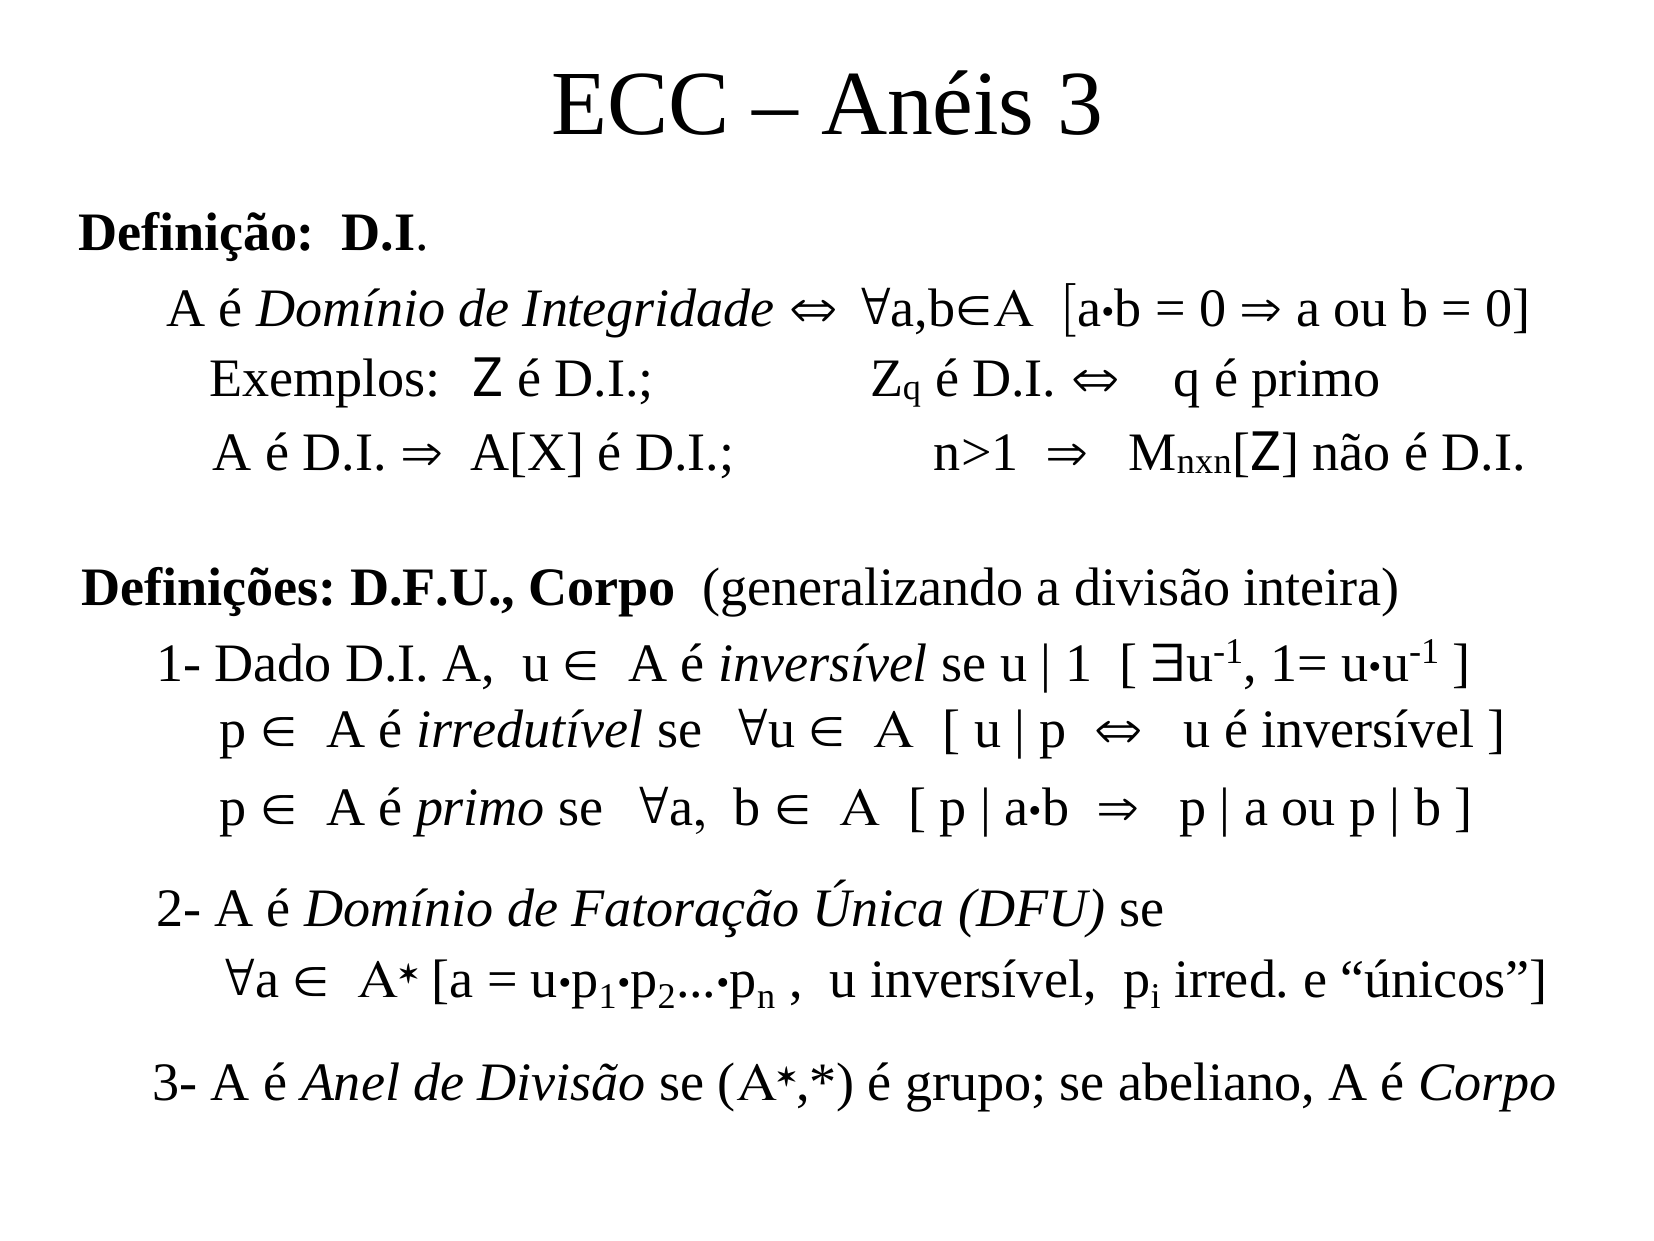

# ECC – Anéis 3
Definição: D.I.
 A é Domínio de Integridade  "a,bÎA [a.b = 0  a ou b = 0]
Exemplos: 	Z é D.I.;				Zq é D.I. q é primo
A é D.I. A[X] é D.I.;		 n>1  Mnxn[Z] não é D.I.
Definições: D.F.U., Corpo (generalizando a divisão inteira)
1- Dado D.I. A, u Î A é inversível se u | 1 [ u-1, 1= u.u-1 ]
p Î A é irredutível se "u Î A [ u | p  u é inversível ]
p Î A é primo se "a, b Î A [ p | a.b  p | a ou p | b ]
2- A é Domínio de Fatoração Única (DFU) se
"a Î A* [a = u.p1.p2....pn , u inversível, pi irred. e “únicos”]
3- A é Anel de Divisão se (A*,*) é grupo; se abeliano, A é Corpo